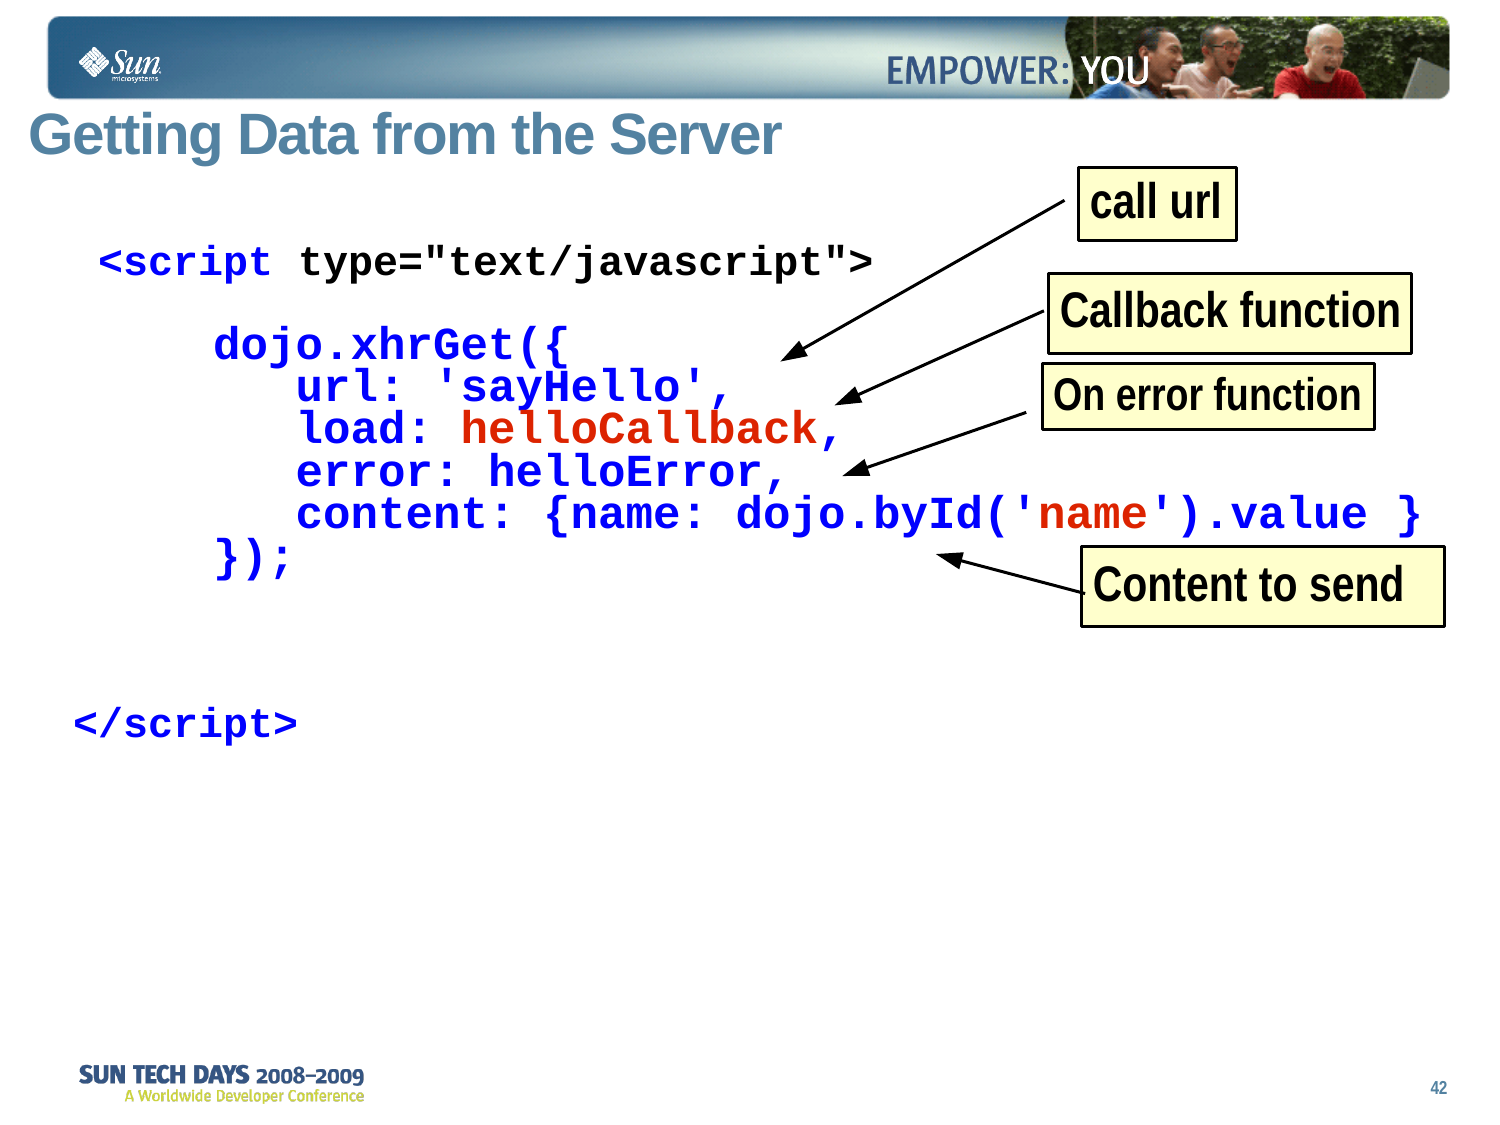

# Getting Data from the Server
 call url
 <script type="text/javascript">
 dojo.xhrGet({
 url: 'sayHello',
 load: helloCallback,
 error: helloError,
 content: {name: dojo.byId('name').value }
 });
 </script>
 Callback function
 On error function
 Content to send